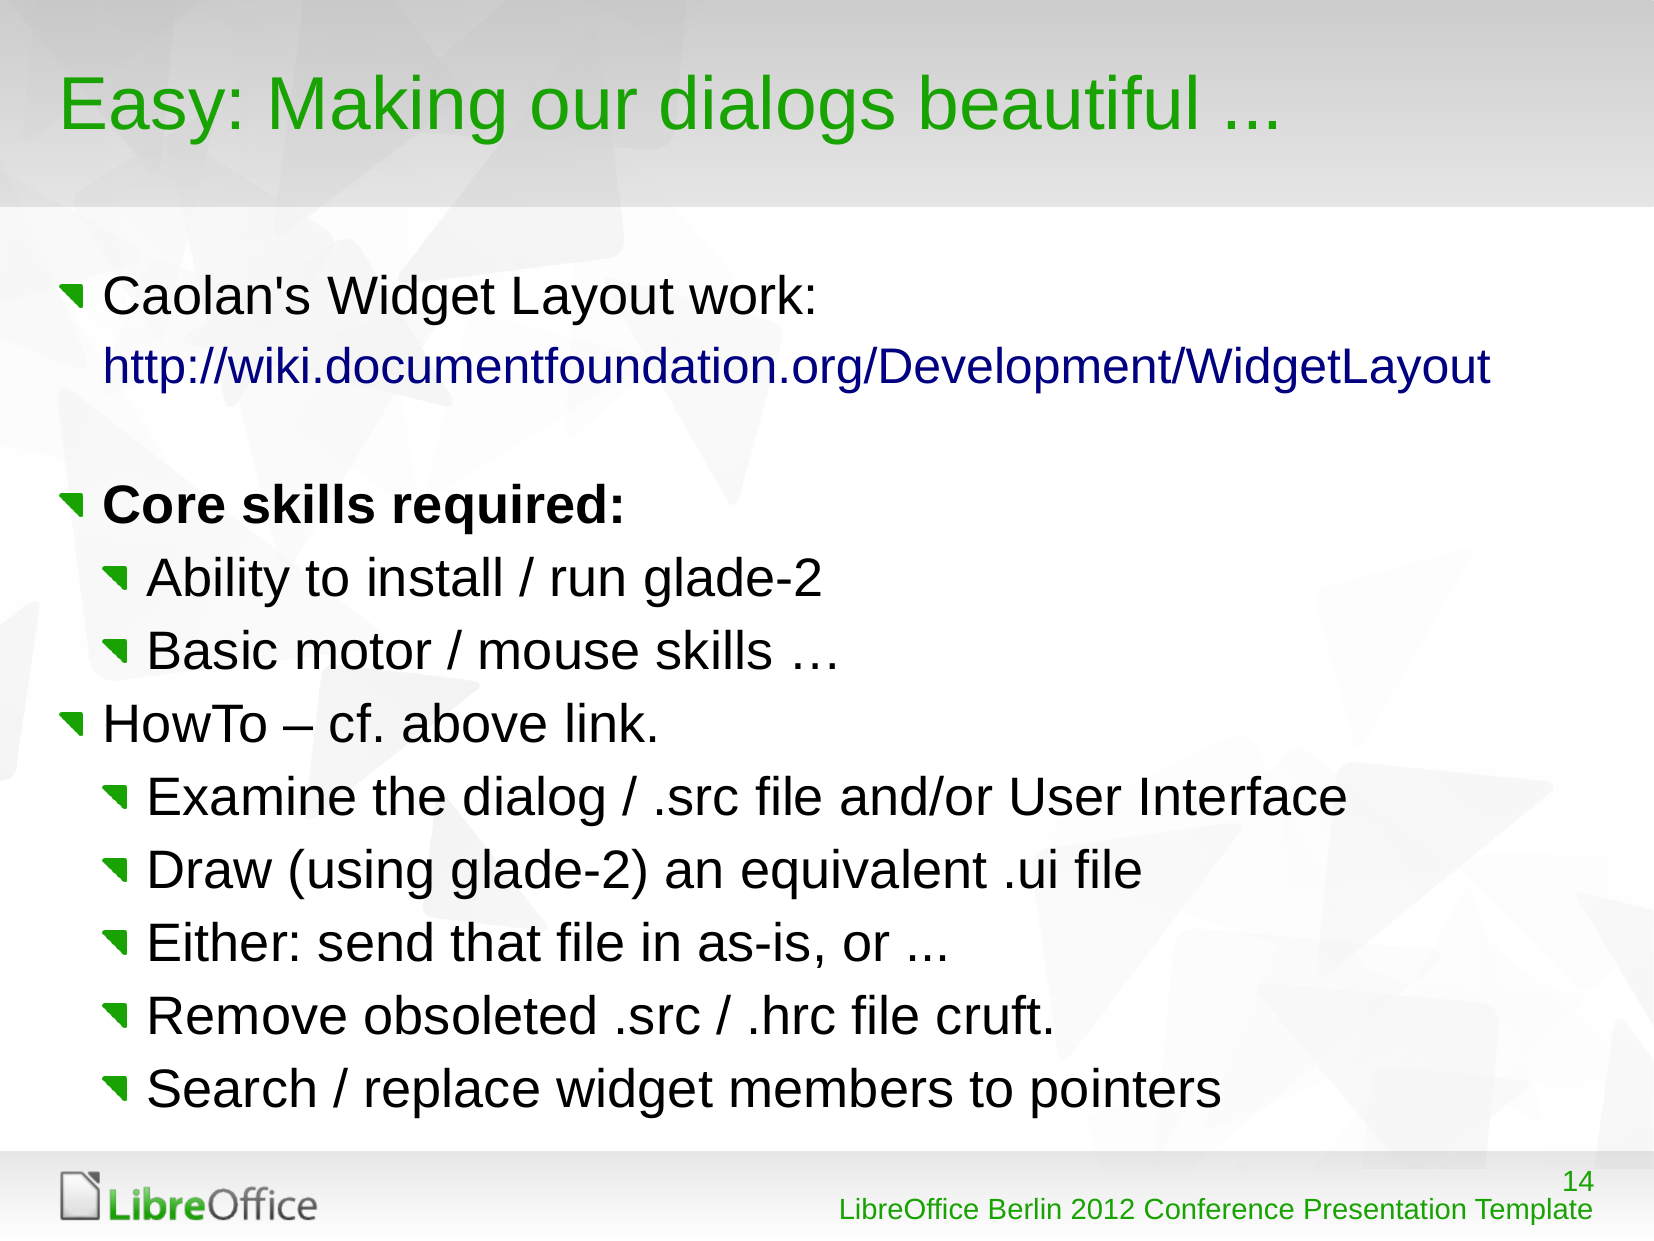

# Easy: Making our dialogs beautiful ...
Caolan's Widget Layout work:
http://wiki.documentfoundation.org/Development/WidgetLayout
Core skills required:
Ability to install / run glade-2
Basic motor / mouse skills …
HowTo – cf. above link.
Examine the dialog / .src file and/or User Interface
Draw (using glade-2) an equivalent .ui file
Either: send that file in as-is, or ...
Remove obsoleted .src / .hrc file cruft.
Search / replace widget members to pointers
14
LibreOffice Berlin 2012 Conference Presentation Template